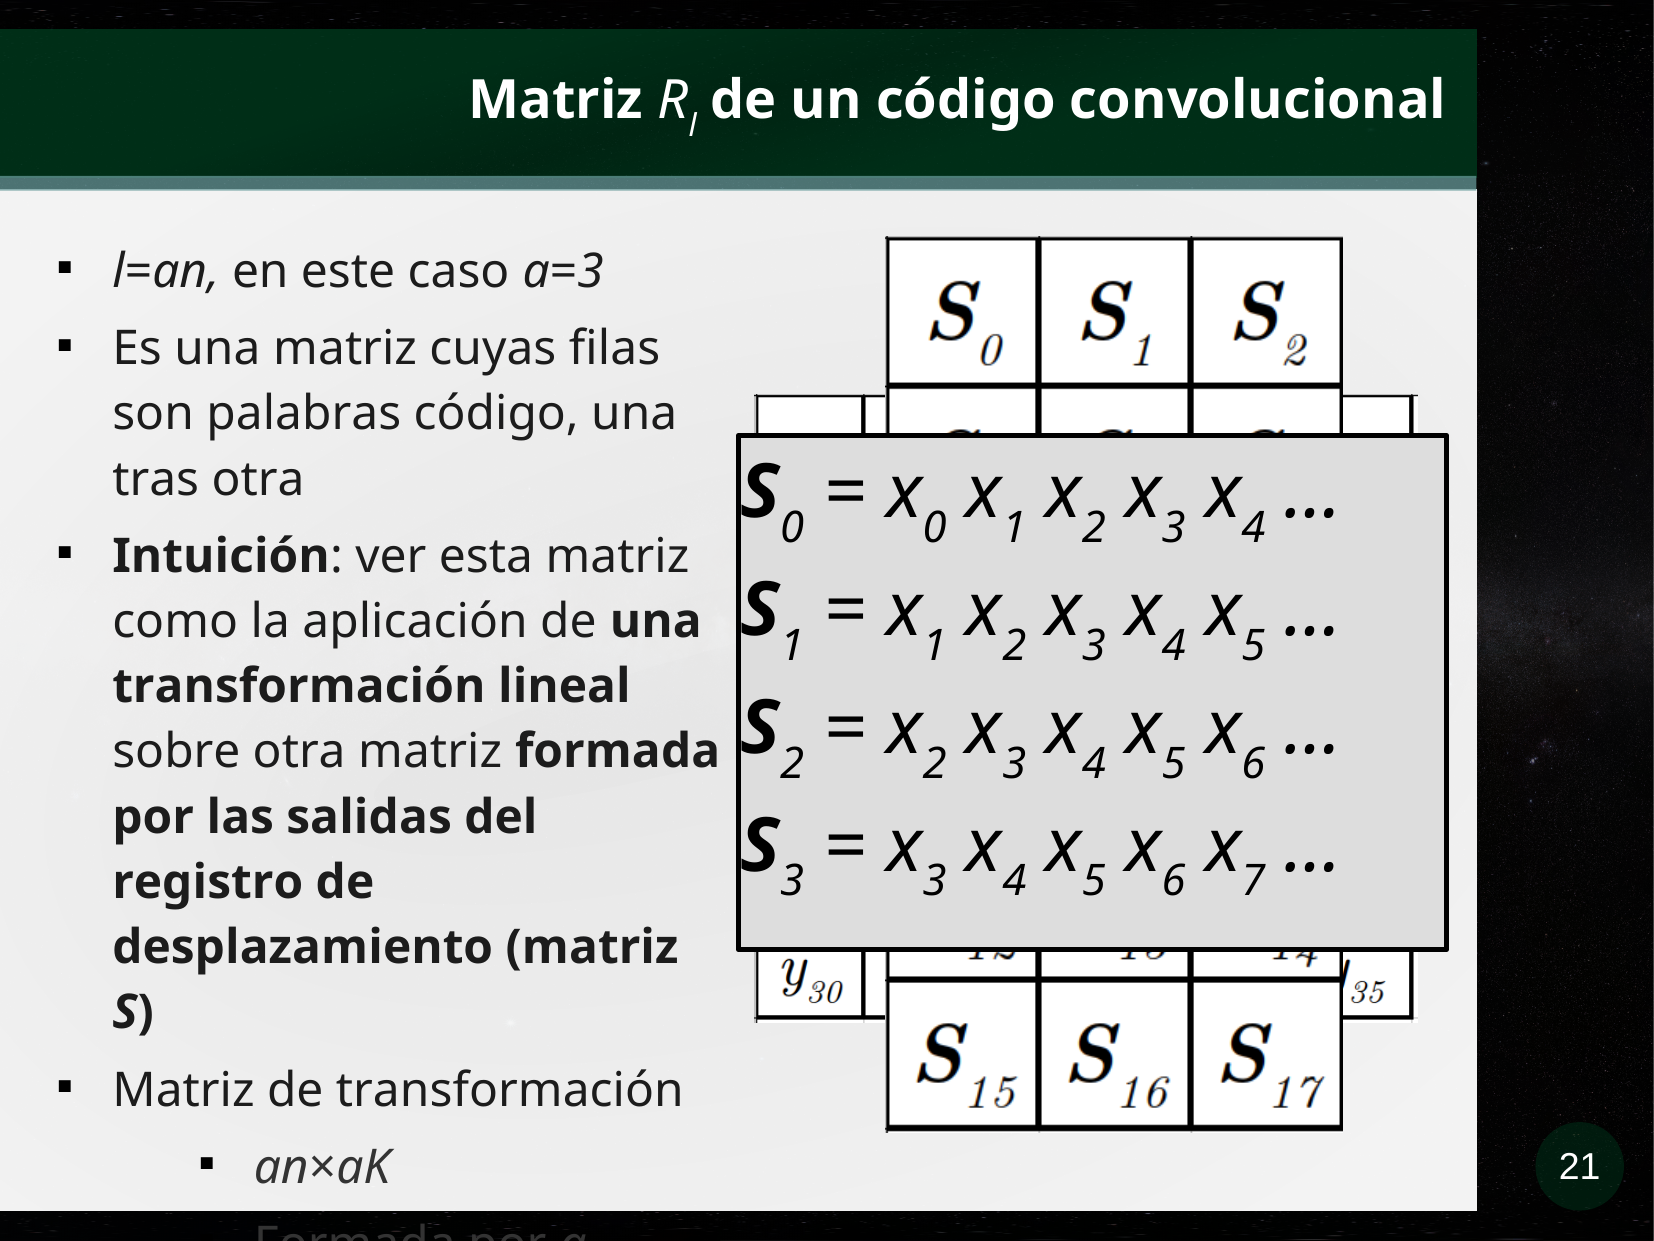

# Matriz Rl de un código convolucional
l=an, en este caso a=3
Es una matriz cuyas filas son palabras código, una tras otra
Intuición: ver esta matriz como la aplicación de una transformación lineal sobre otra matriz formada por las salidas del registro de desplazamiento (matriz S)
Matriz de transformación
an×aK
Formada por a copias del proyector
Rango na
S0 = x0 x1 x2 x3 x4 …
S1 = x1 x2 x3 x4 x5 …
S2 = x2 x3 x4 x5 x6 …
S3 = x3 x4 x5 x6 x7 …